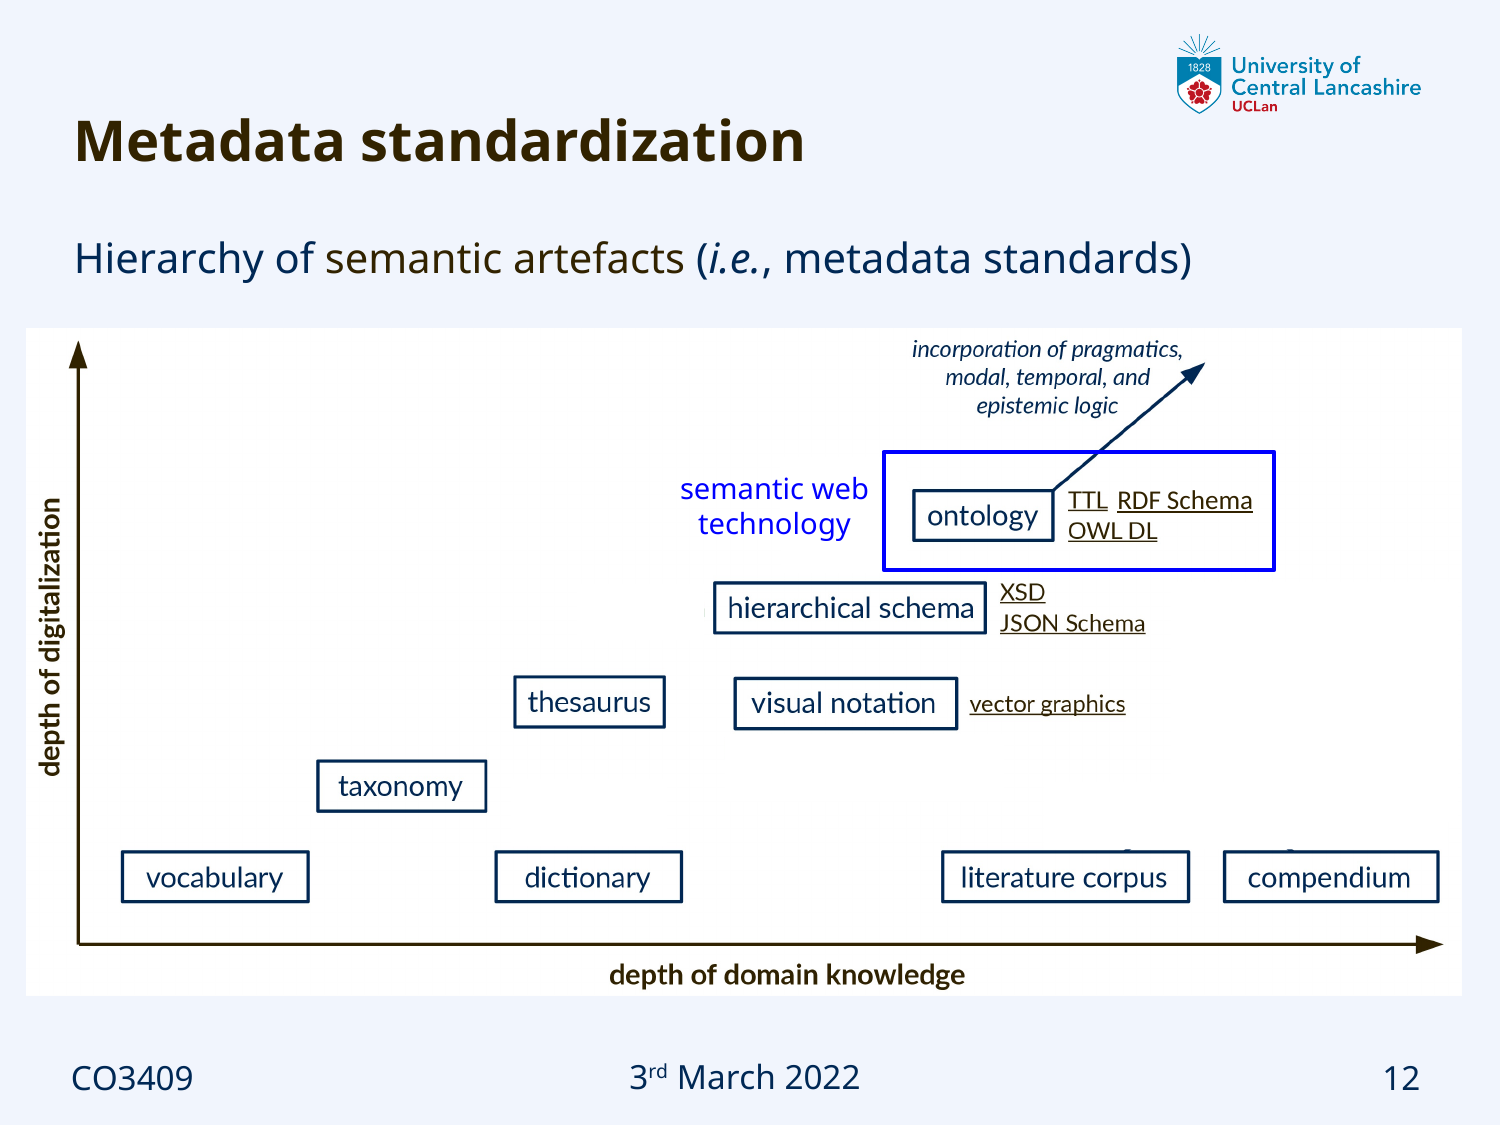

# Metadata standardization
Hierarchy of semantic artefacts (i.e., metadata standards)
semantic web technology
RDF Schema